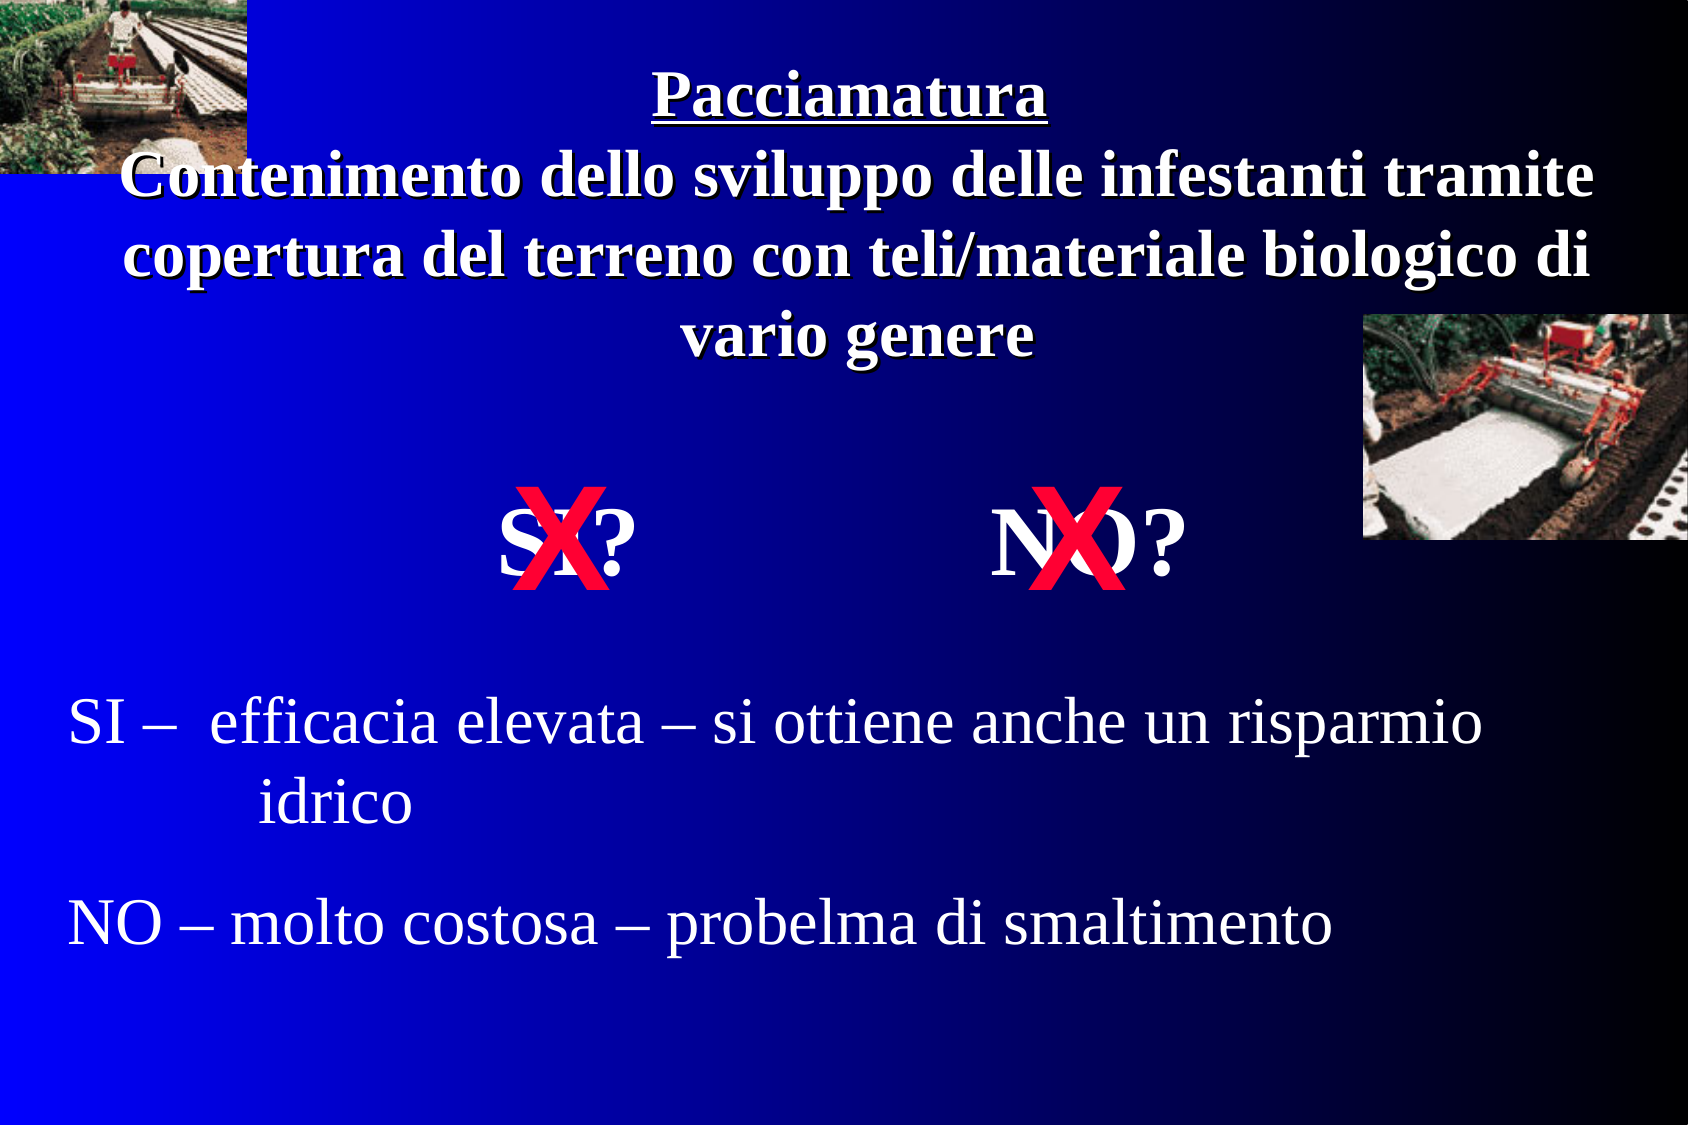

Pacciamatura
Contenimento dello sviluppo delle infestanti tramite copertura del terreno con teli/materiale biologico di vario genere
X X
SI? NO?
SI – efficacia elevata – si ottiene anche un risparmio idrico
NO – molto costosa – probelma di smaltimento